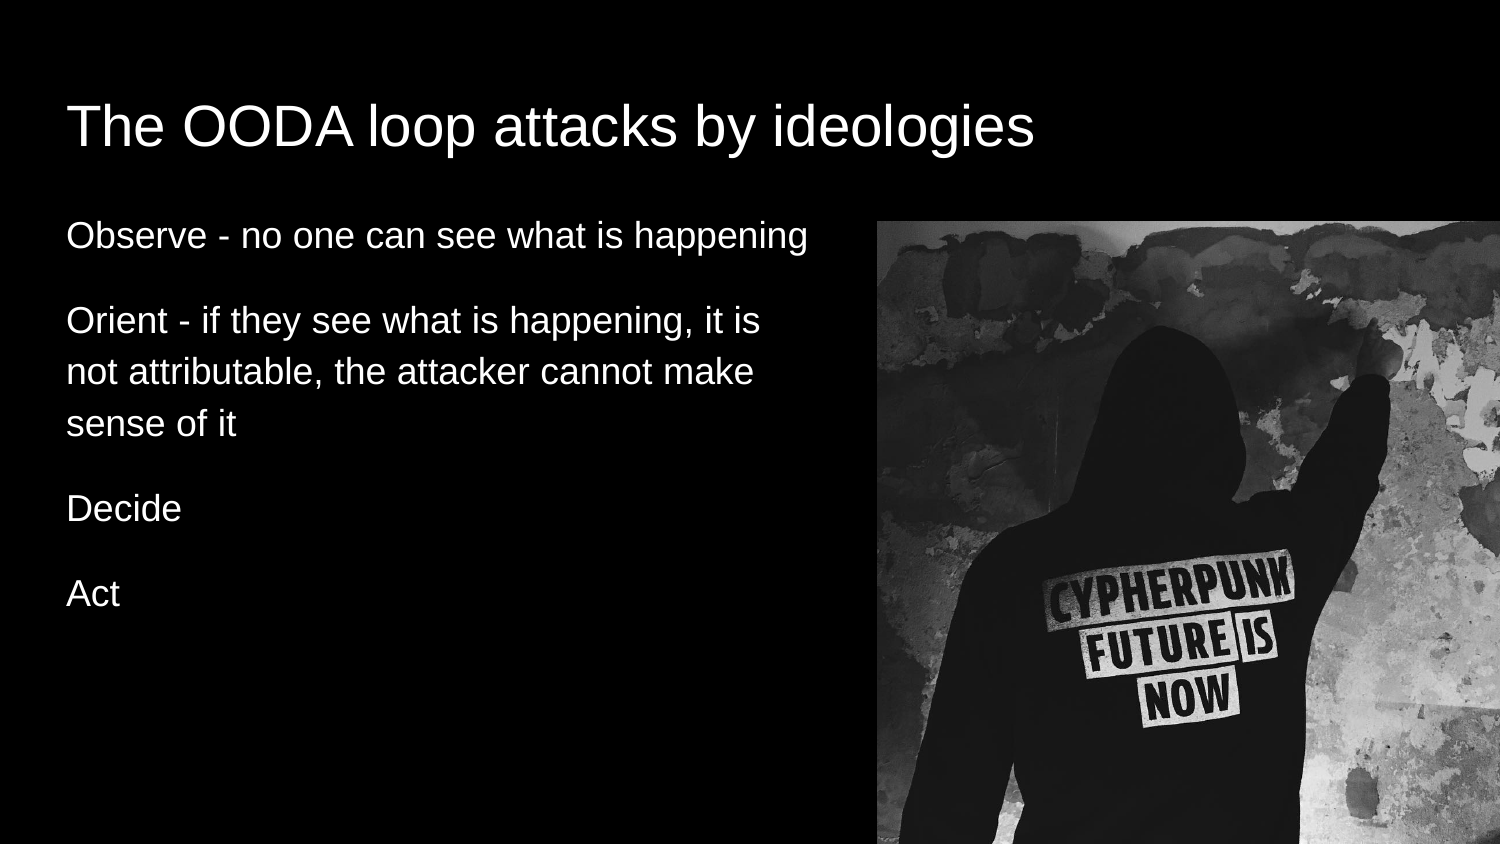

# The OODA loop attacks by ideologies
Observe - no one can see what is happening
Orient - if they see what is happening, it is not attributable, the attacker cannot make sense of it
Decide
Act